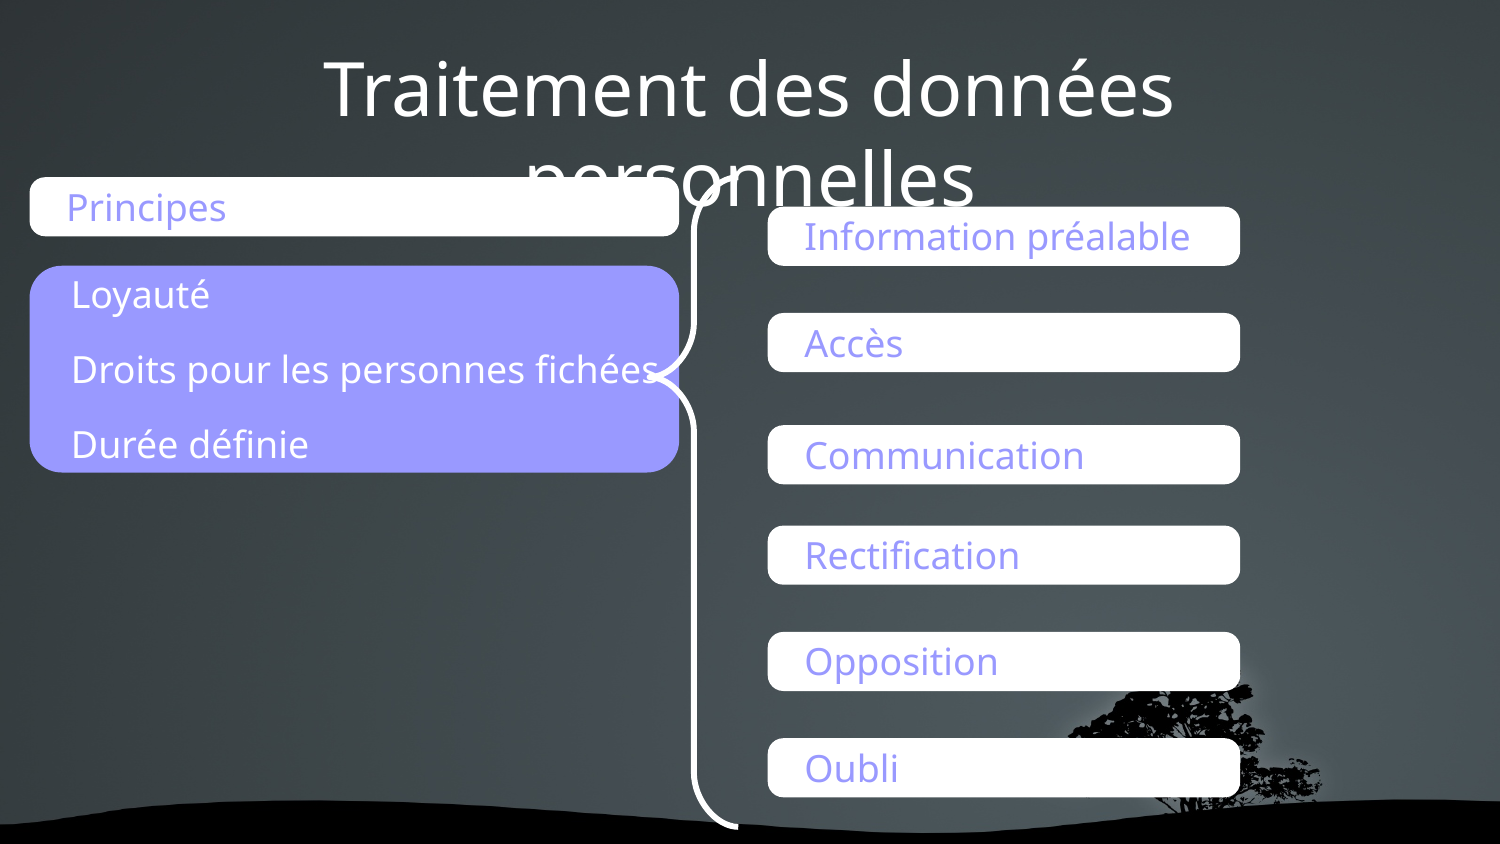

Traitement des données personnelles
Principes
Information préalable
Loyauté
Droits pour les personnes fichées
Durée définie
Accès
Communication
Rectification
Opposition
Oubli